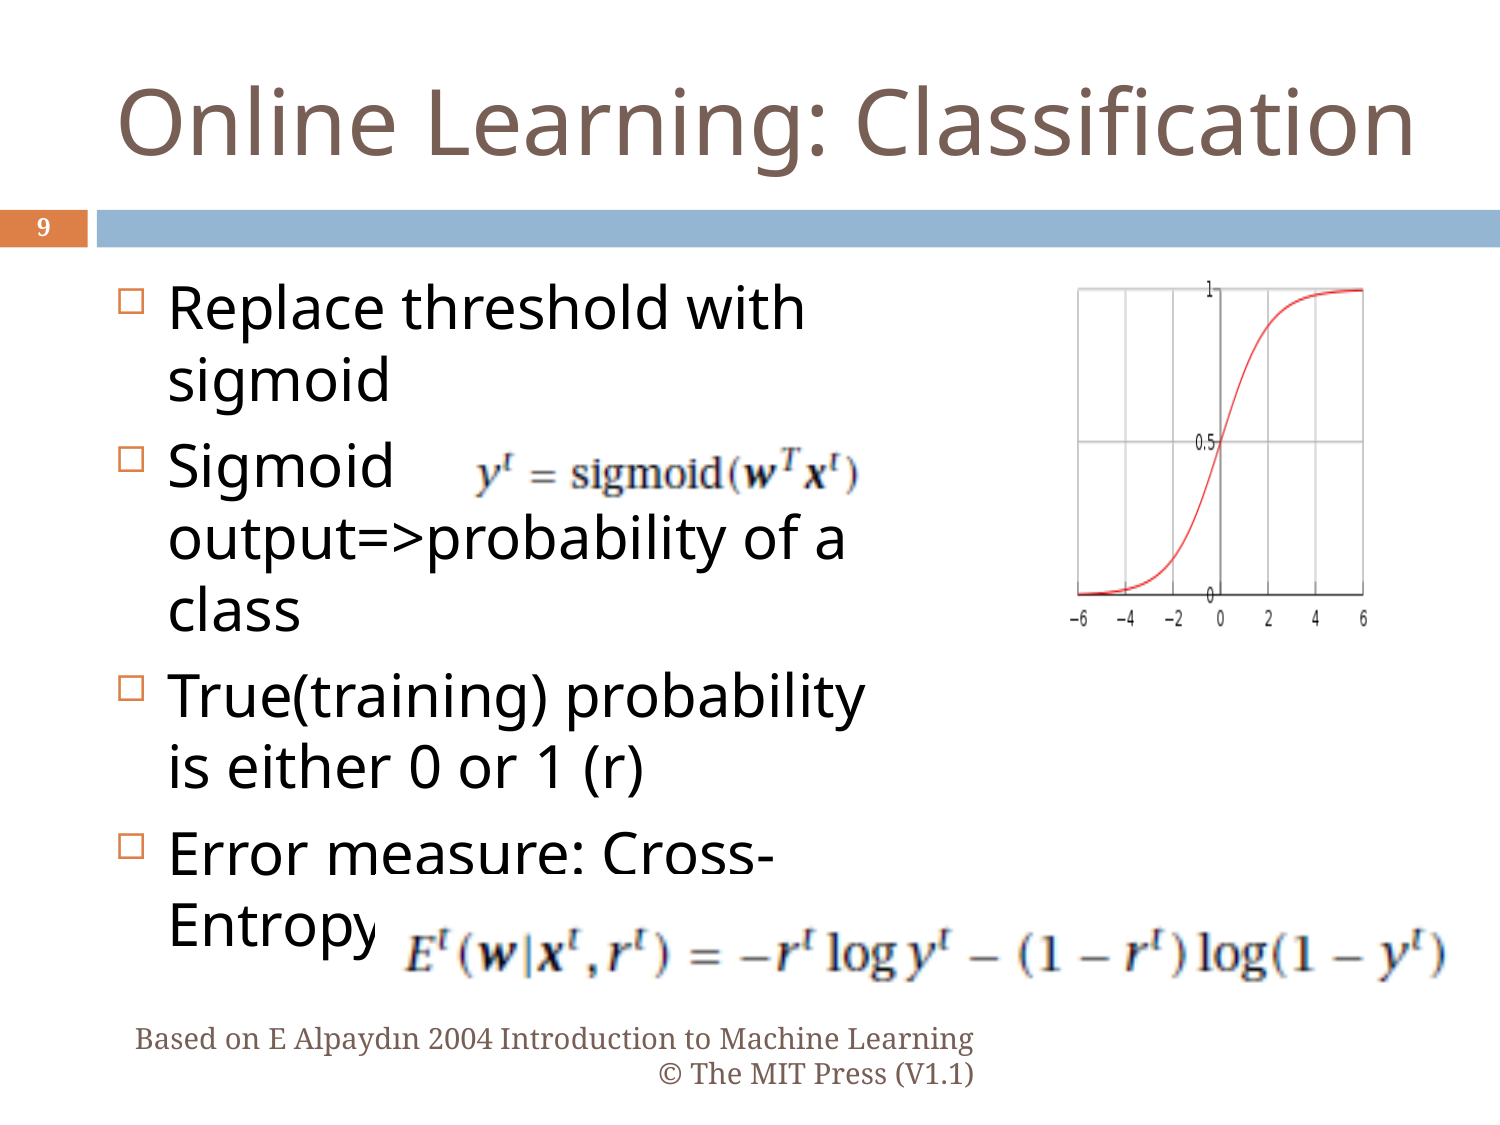

# Online Learning: Classification
Replace threshold with sigmoid
Sigmoid output=>probability of a class
True(training) probability is either 0 or 1 (r)
Error measure: Cross-Entropy
Based on E Alpaydın 2004 Introduction to Machine Learning © The MIT Press (V1.1)